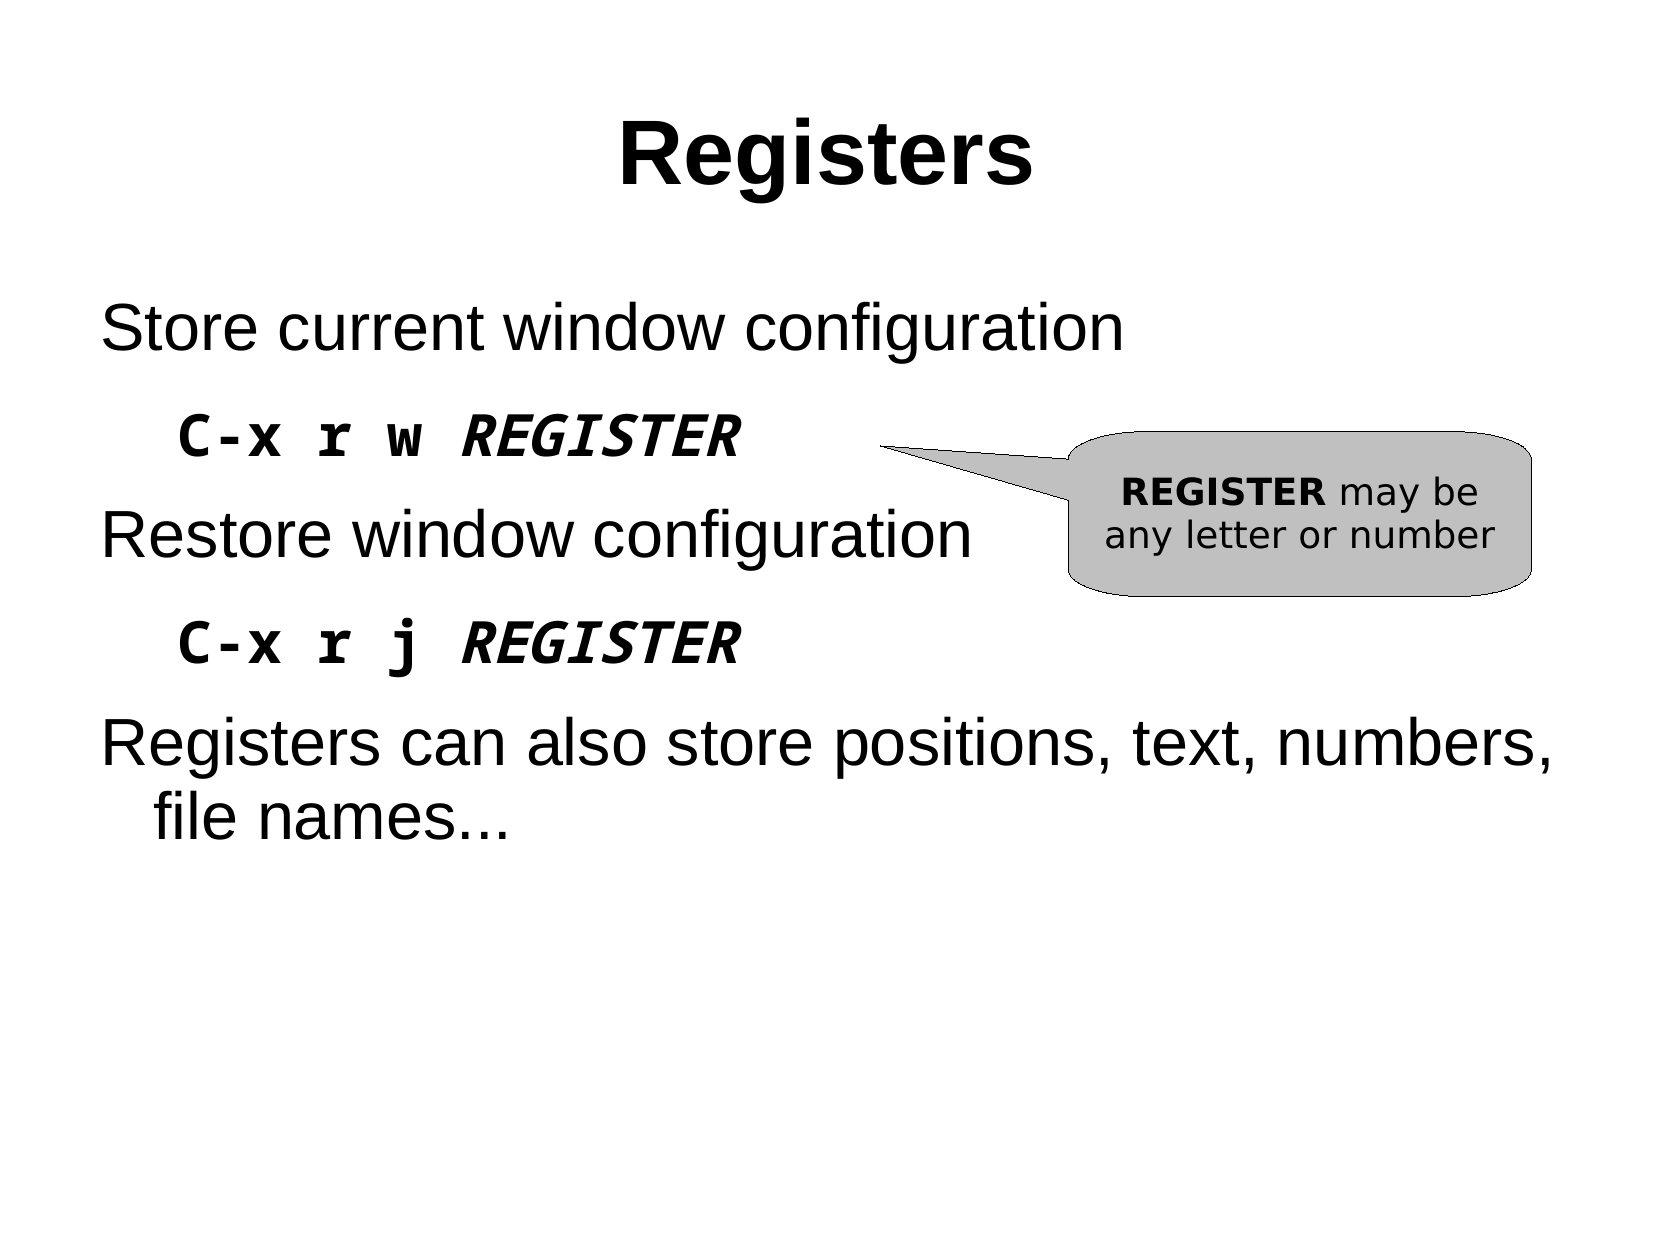

# Registers
Store current window configuration
C-x r w REGISTER
Restore window configuration
C-x r j REGISTER
Registers can also store positions, text, numbers, file names...
REGISTER may be any letter or number